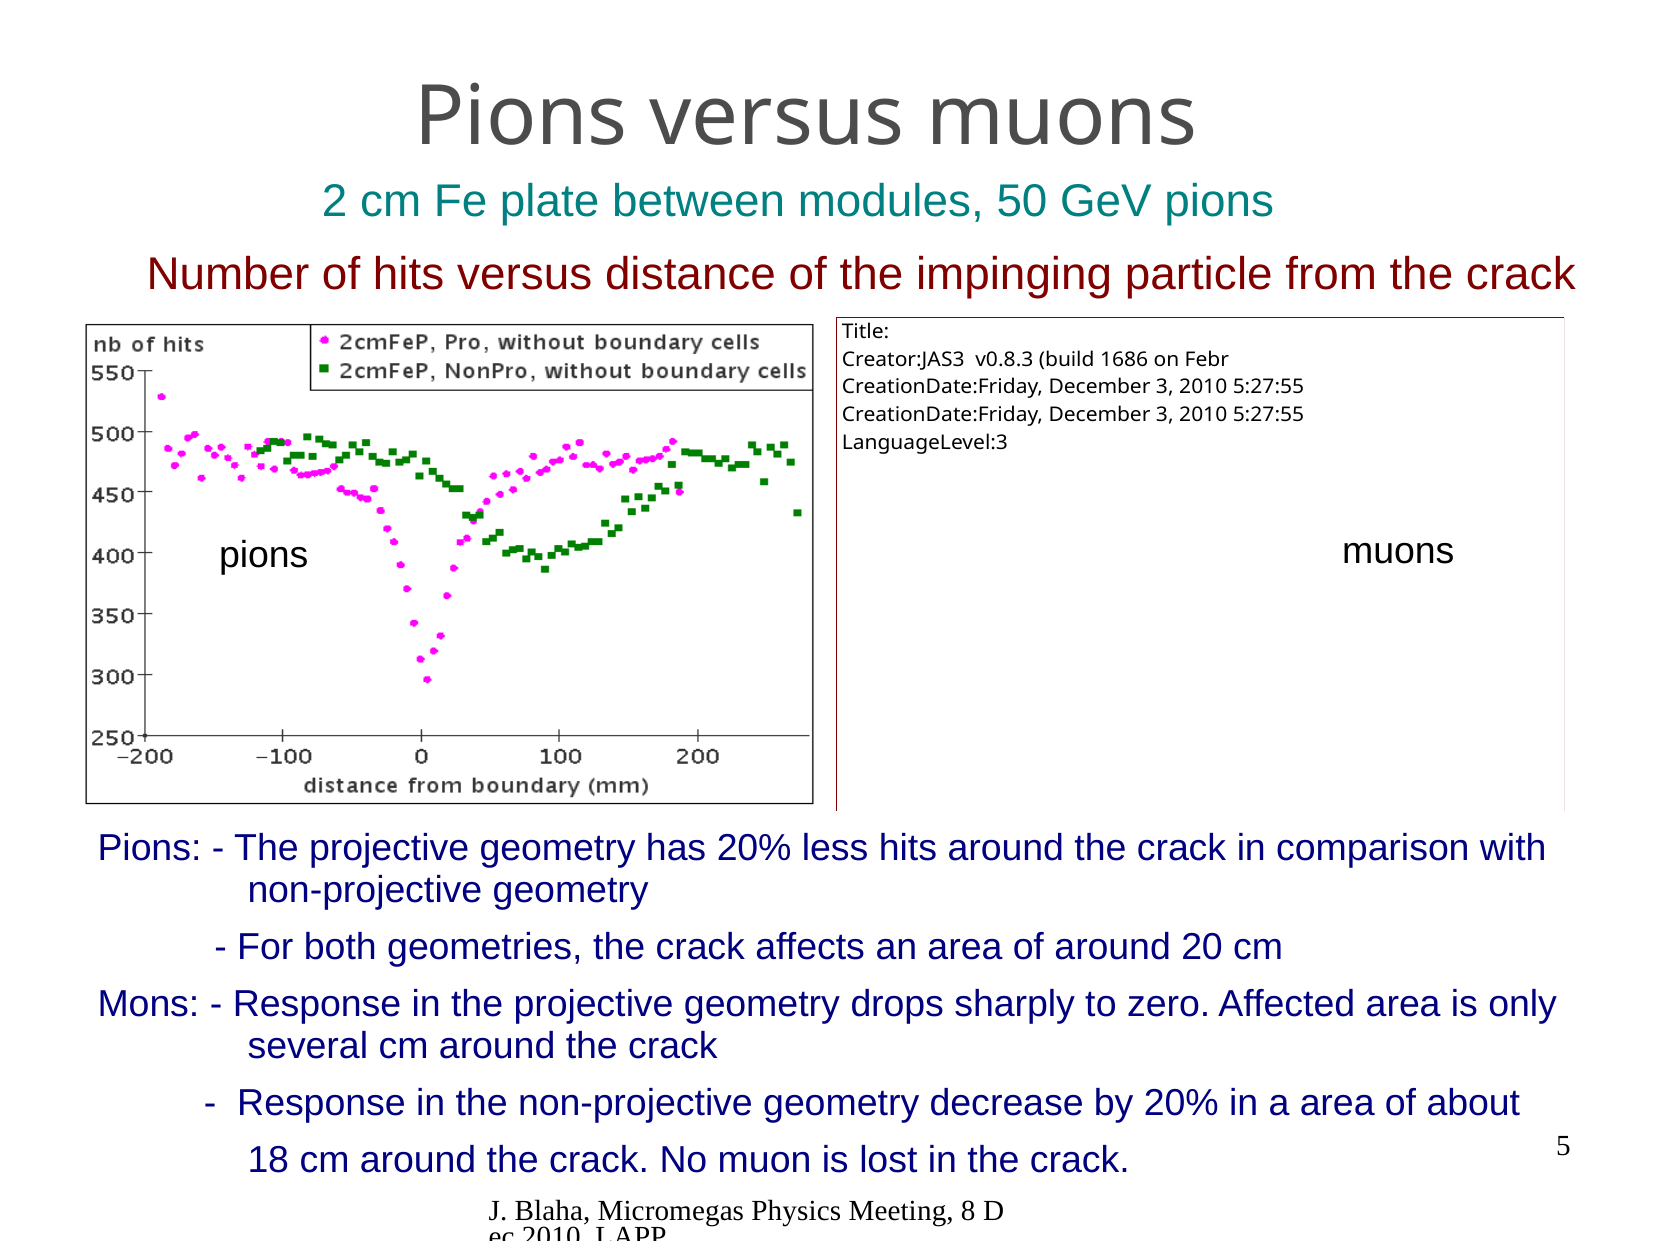

# Pions versus muons
2 cm Fe plate between modules, 50 GeV pions
Number of hits versus distance of the impinging particle from the crack
muons
pions
Pions: - The projective geometry has 20% less hits around the crack in comparison with 			non-projective geometry
	 - For both geometries, the crack affects an area of around 20 cm
Mons: - Response in the projective geometry drops sharply to zero. Affected area is only 			several cm around the crack
	 - Response in the non-projective geometry decrease by 20% in a area of about
		18 cm around the crack. No muon is lost in the crack.
5
J. Blaha, Micromegas Physics Meeting, 8 Dec 2010, LAPP